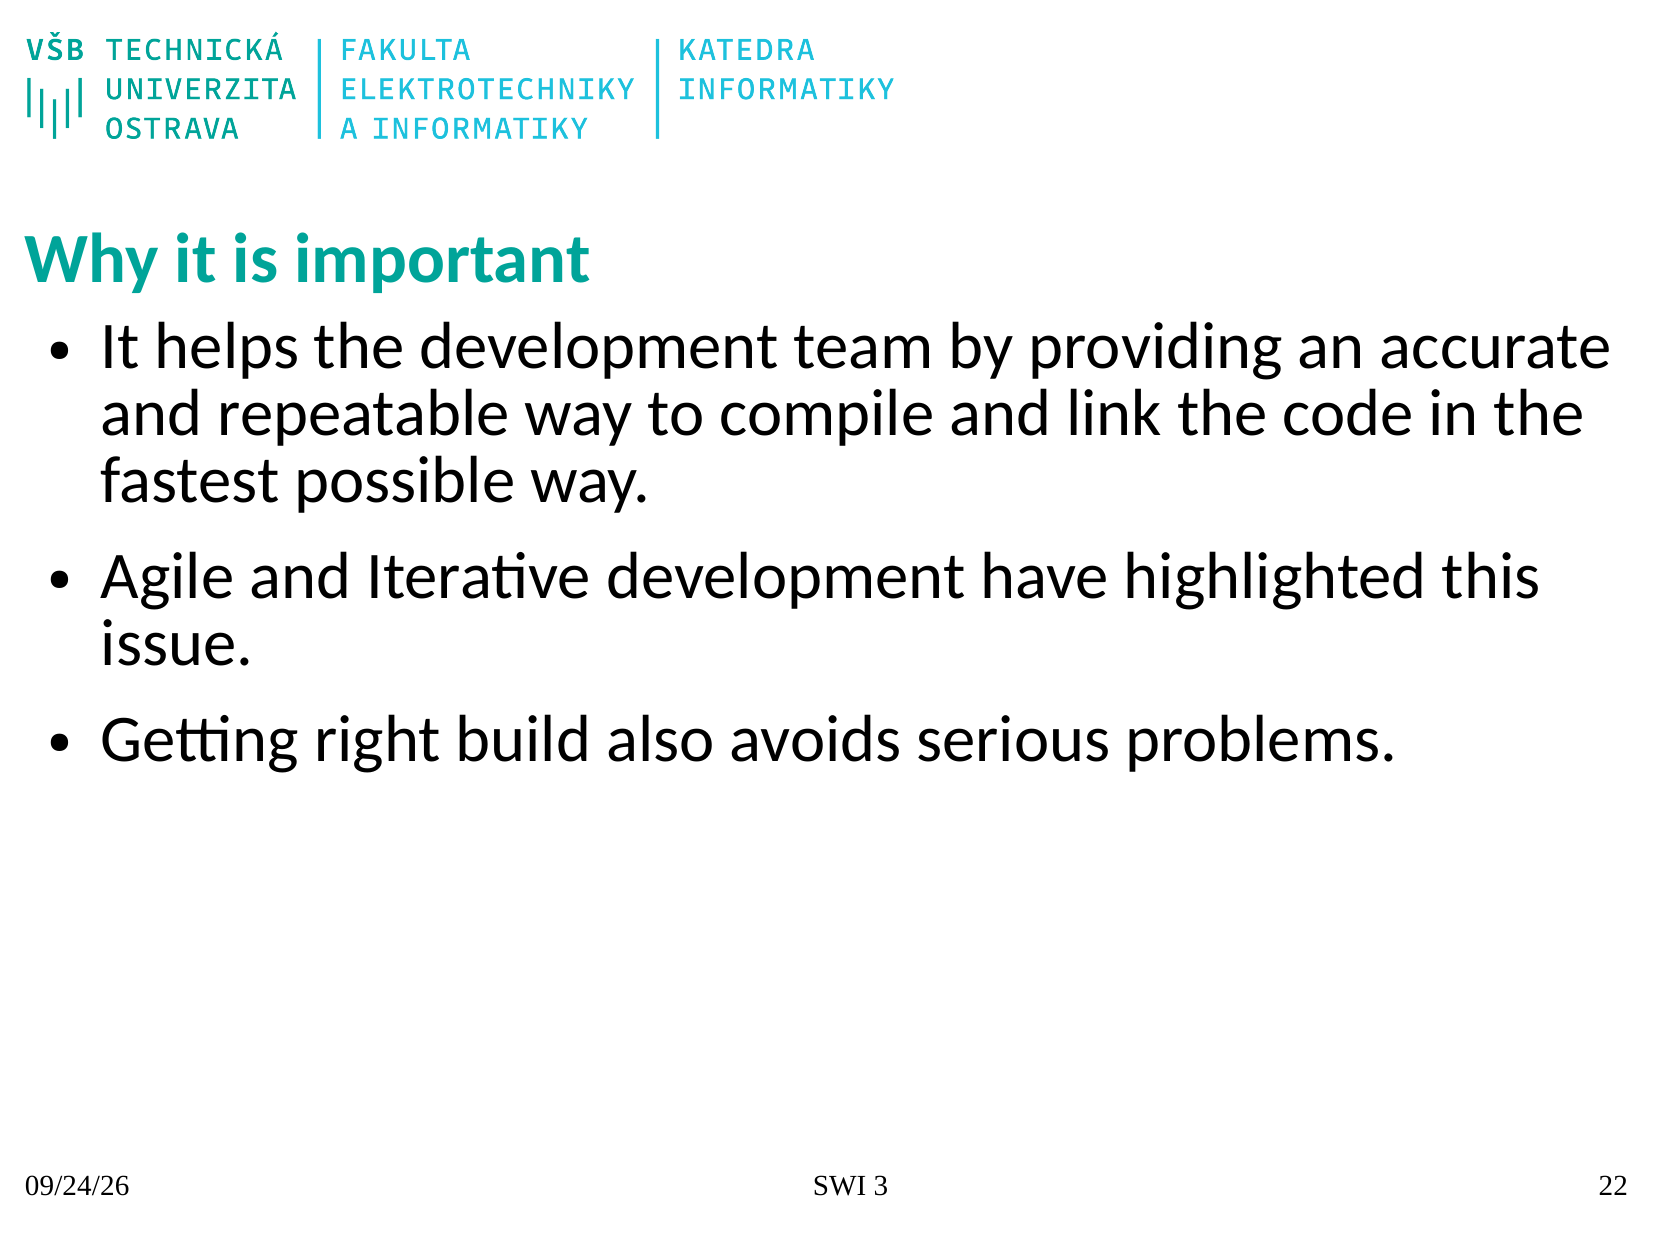

# Why it is important
It helps the development team by providing an accurate and repeatable way to compile and link the code in the fastest possible way.
Agile and Iterative development have highlighted this issue.
Getting right build also avoids serious problems.
SWI 3
22